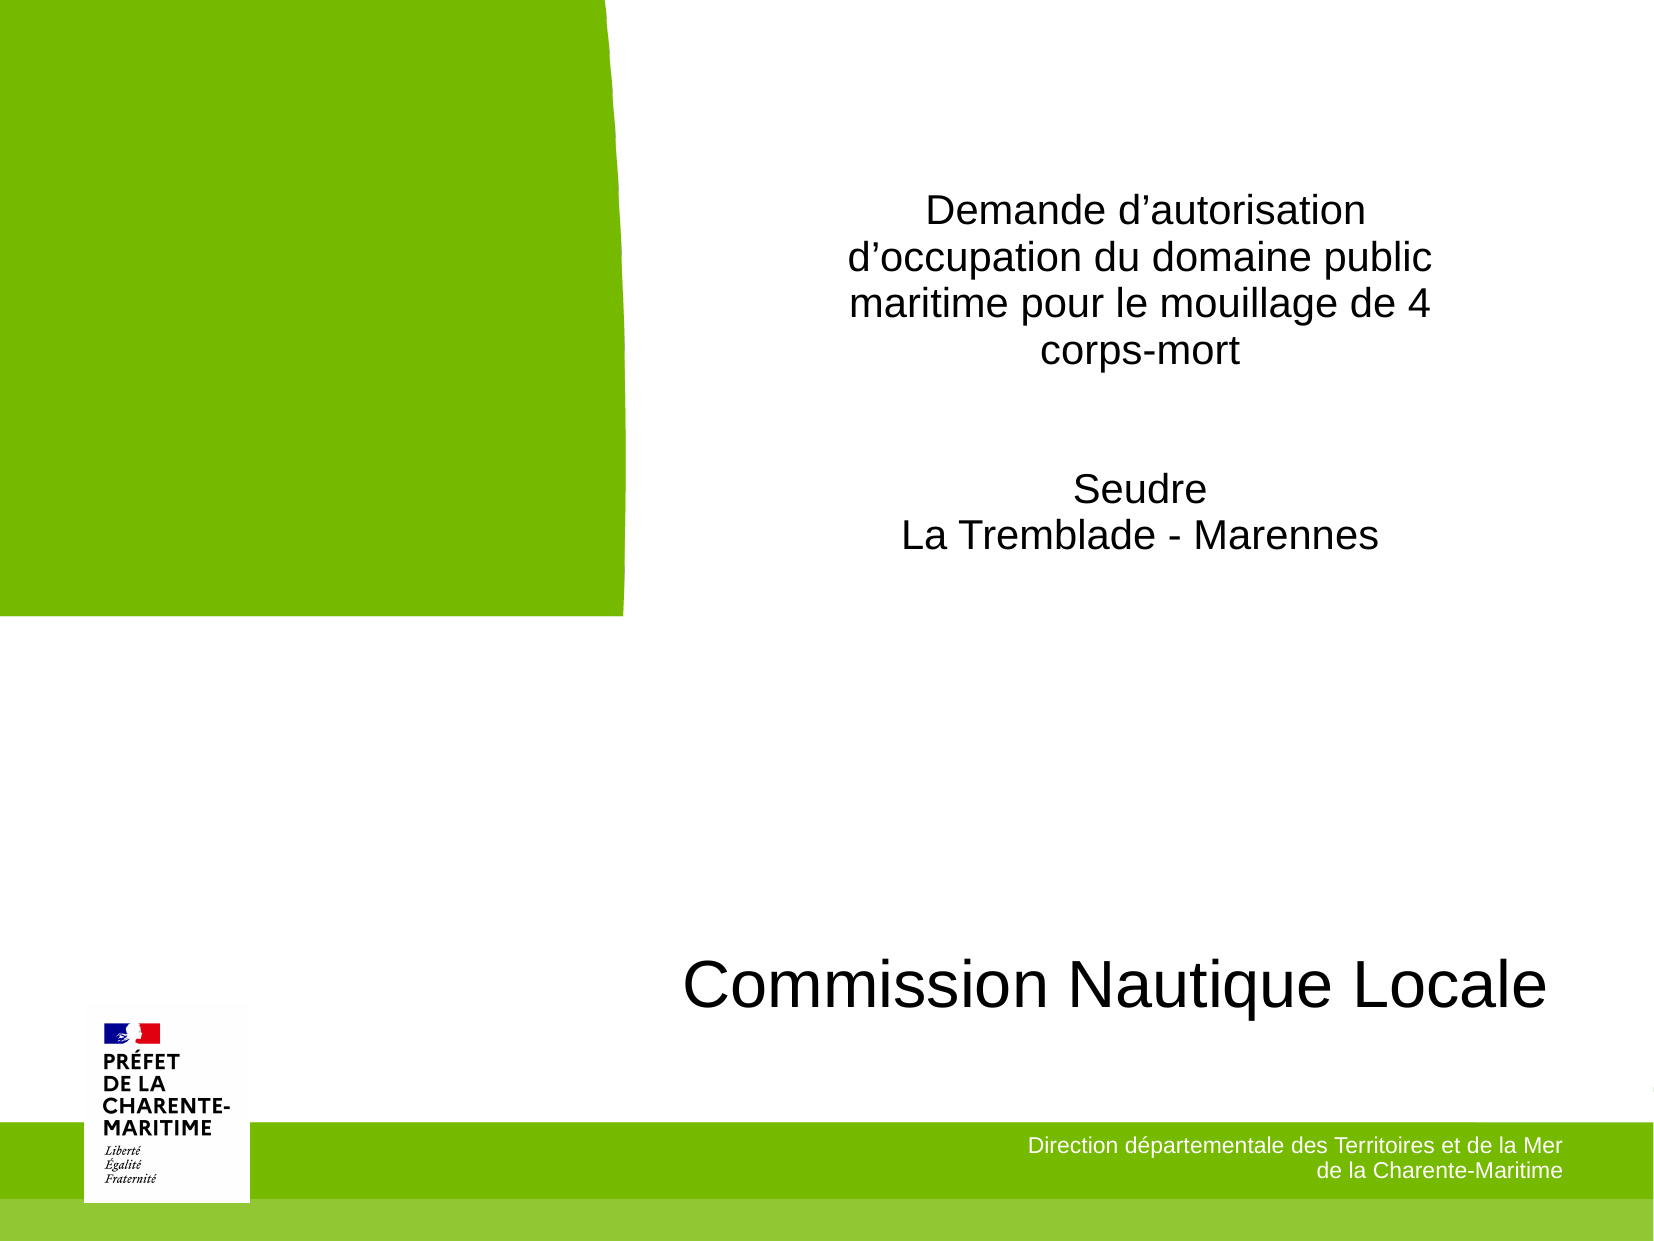

Demande d’autorisation d’occupation du domaine public maritime pour le mouillage de 4 corps-mort
Seudre
La Tremblade - Marennes
Commission Nautique Locale
1
Direction départementale des Territoires et de la Mer
de la Charente-Maritime